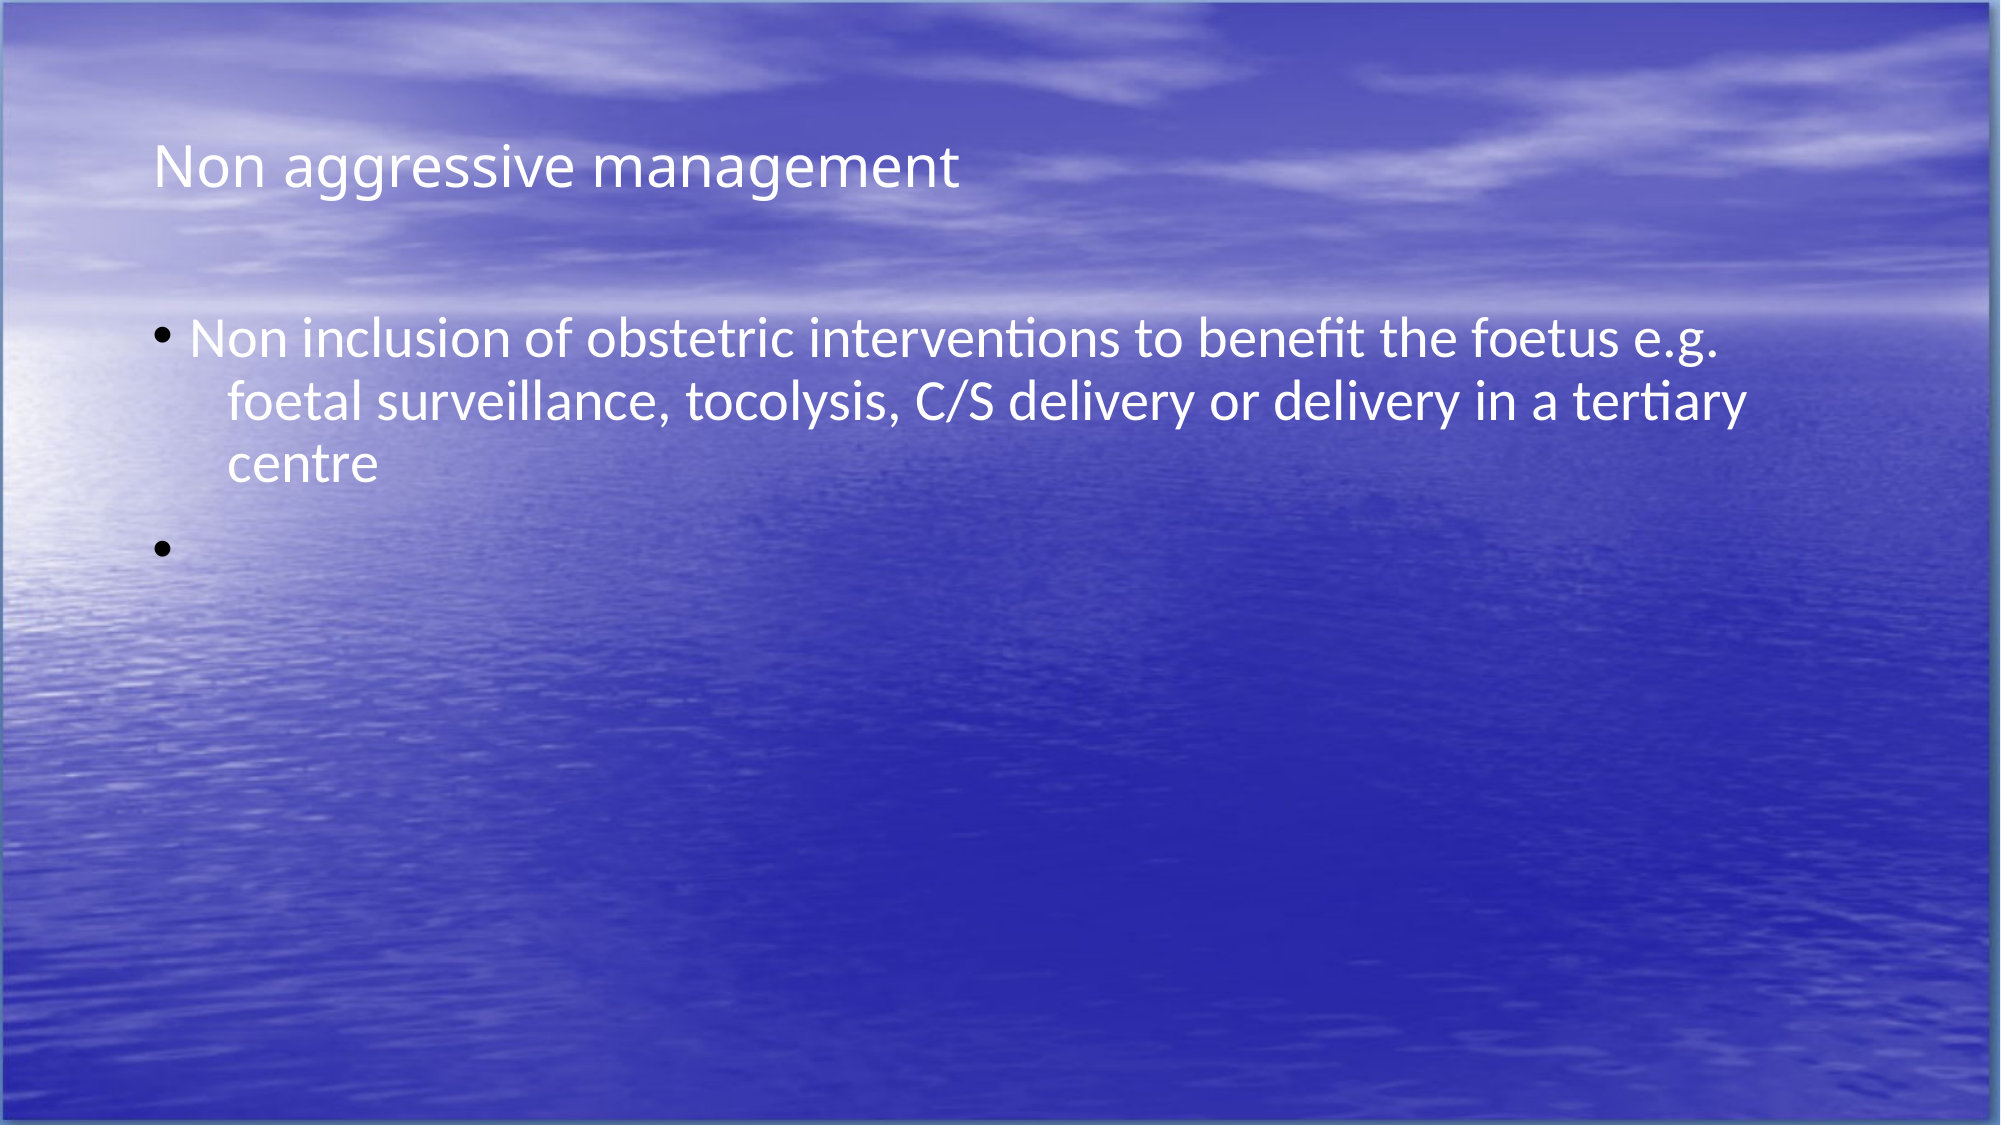

# Non aggressive management
Non inclusion of obstetric interventions to benefit the foetus e.g. foetal surveillance, tocolysis, C/S delivery or delivery in a tertiary centre